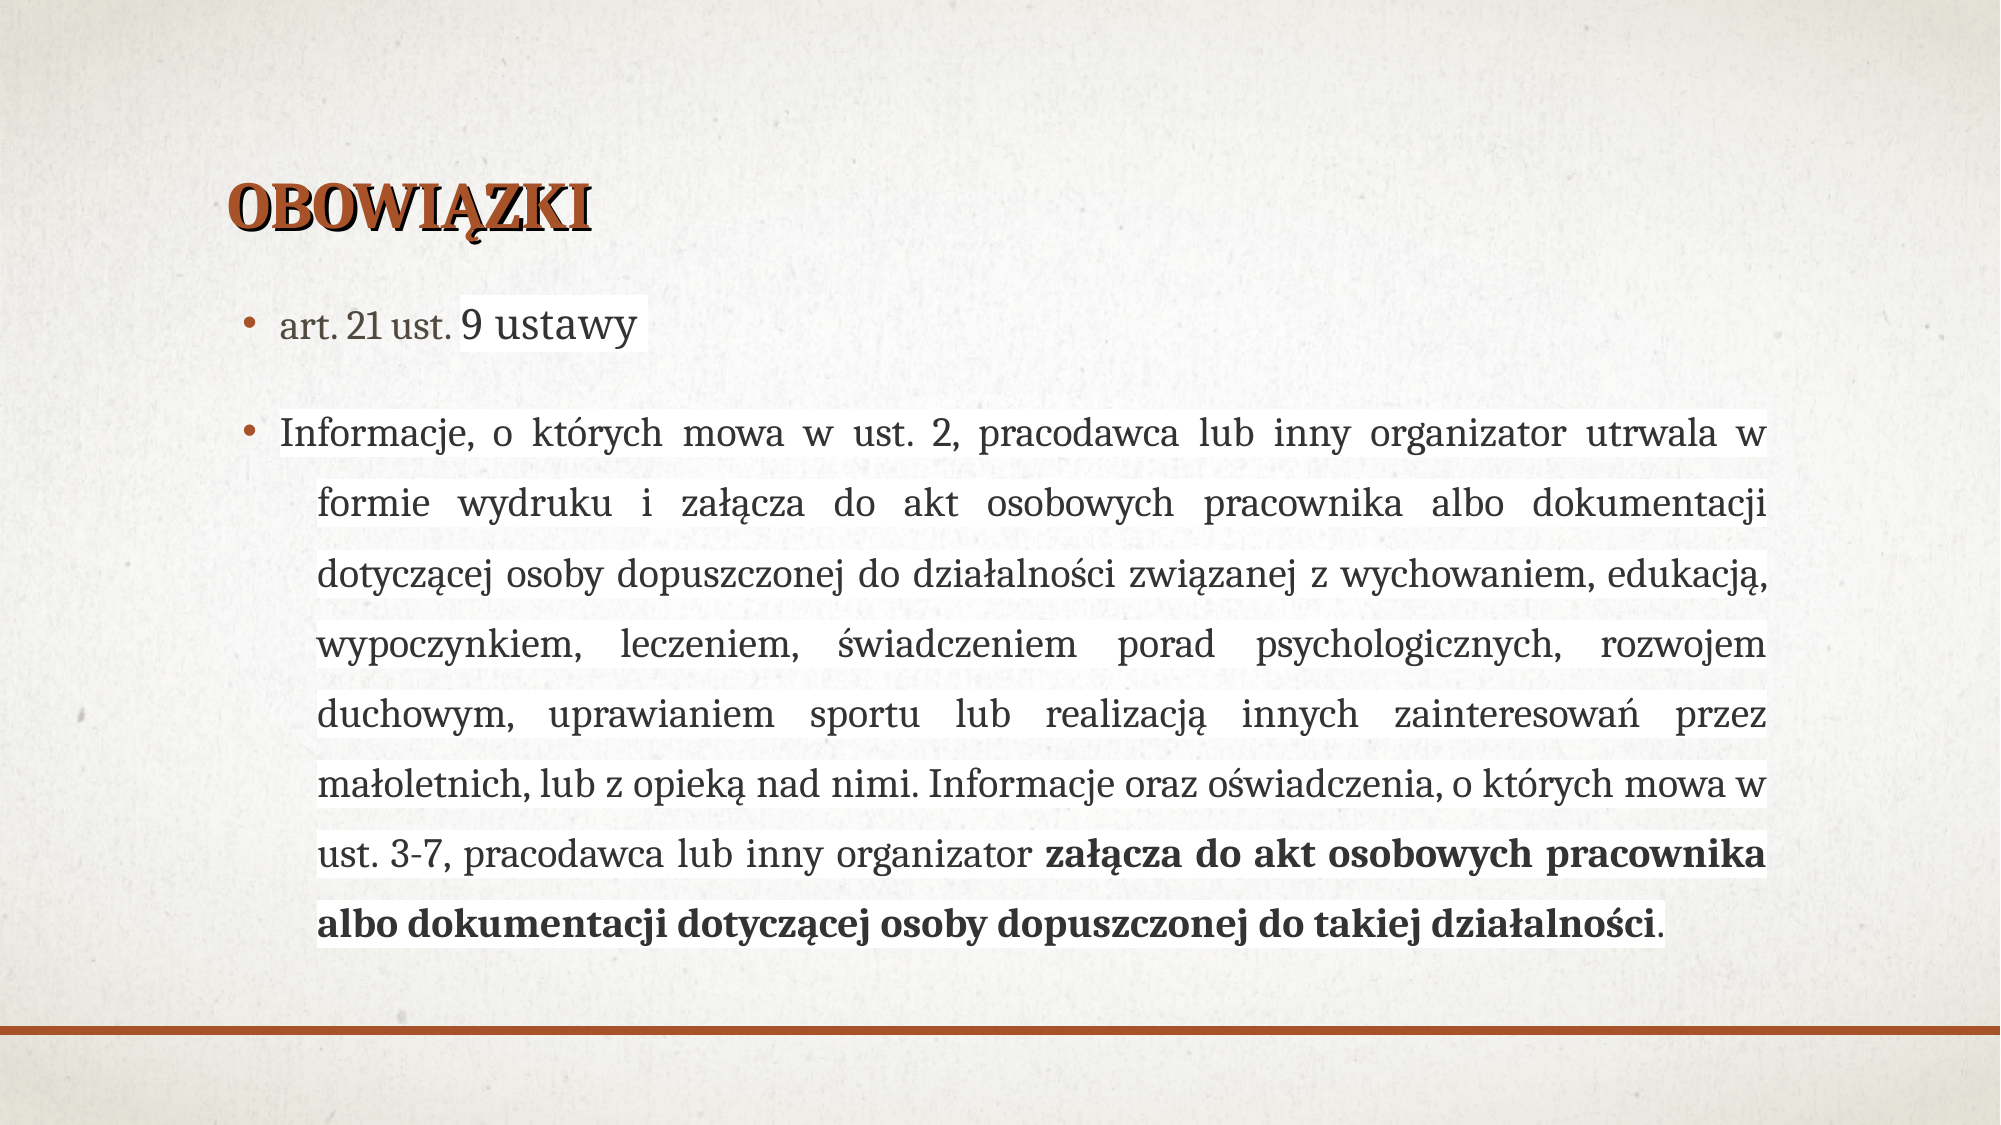

# Obowiązki
art. 21 ust. 9 ustawy
Informacje, o których mowa w ust. 2, pracodawca lub inny organizator utrwala w formie wydruku i załącza do akt osobowych pracownika albo dokumentacji dotyczącej osoby dopuszczonej do działalności związanej z wychowaniem, edukacją, wypoczynkiem, leczeniem, świadczeniem porad psychologicznych, rozwojem duchowym, uprawianiem sportu lub realizacją innych zainteresowań przez małoletnich, lub z opieką nad nimi. Informacje oraz oświadczenia, o których mowa w ust. 3-7, pracodawca lub inny organizator załącza do akt osobowych pracownika albo dokumentacji dotyczącej osoby dopuszczonej do takiej działalności.